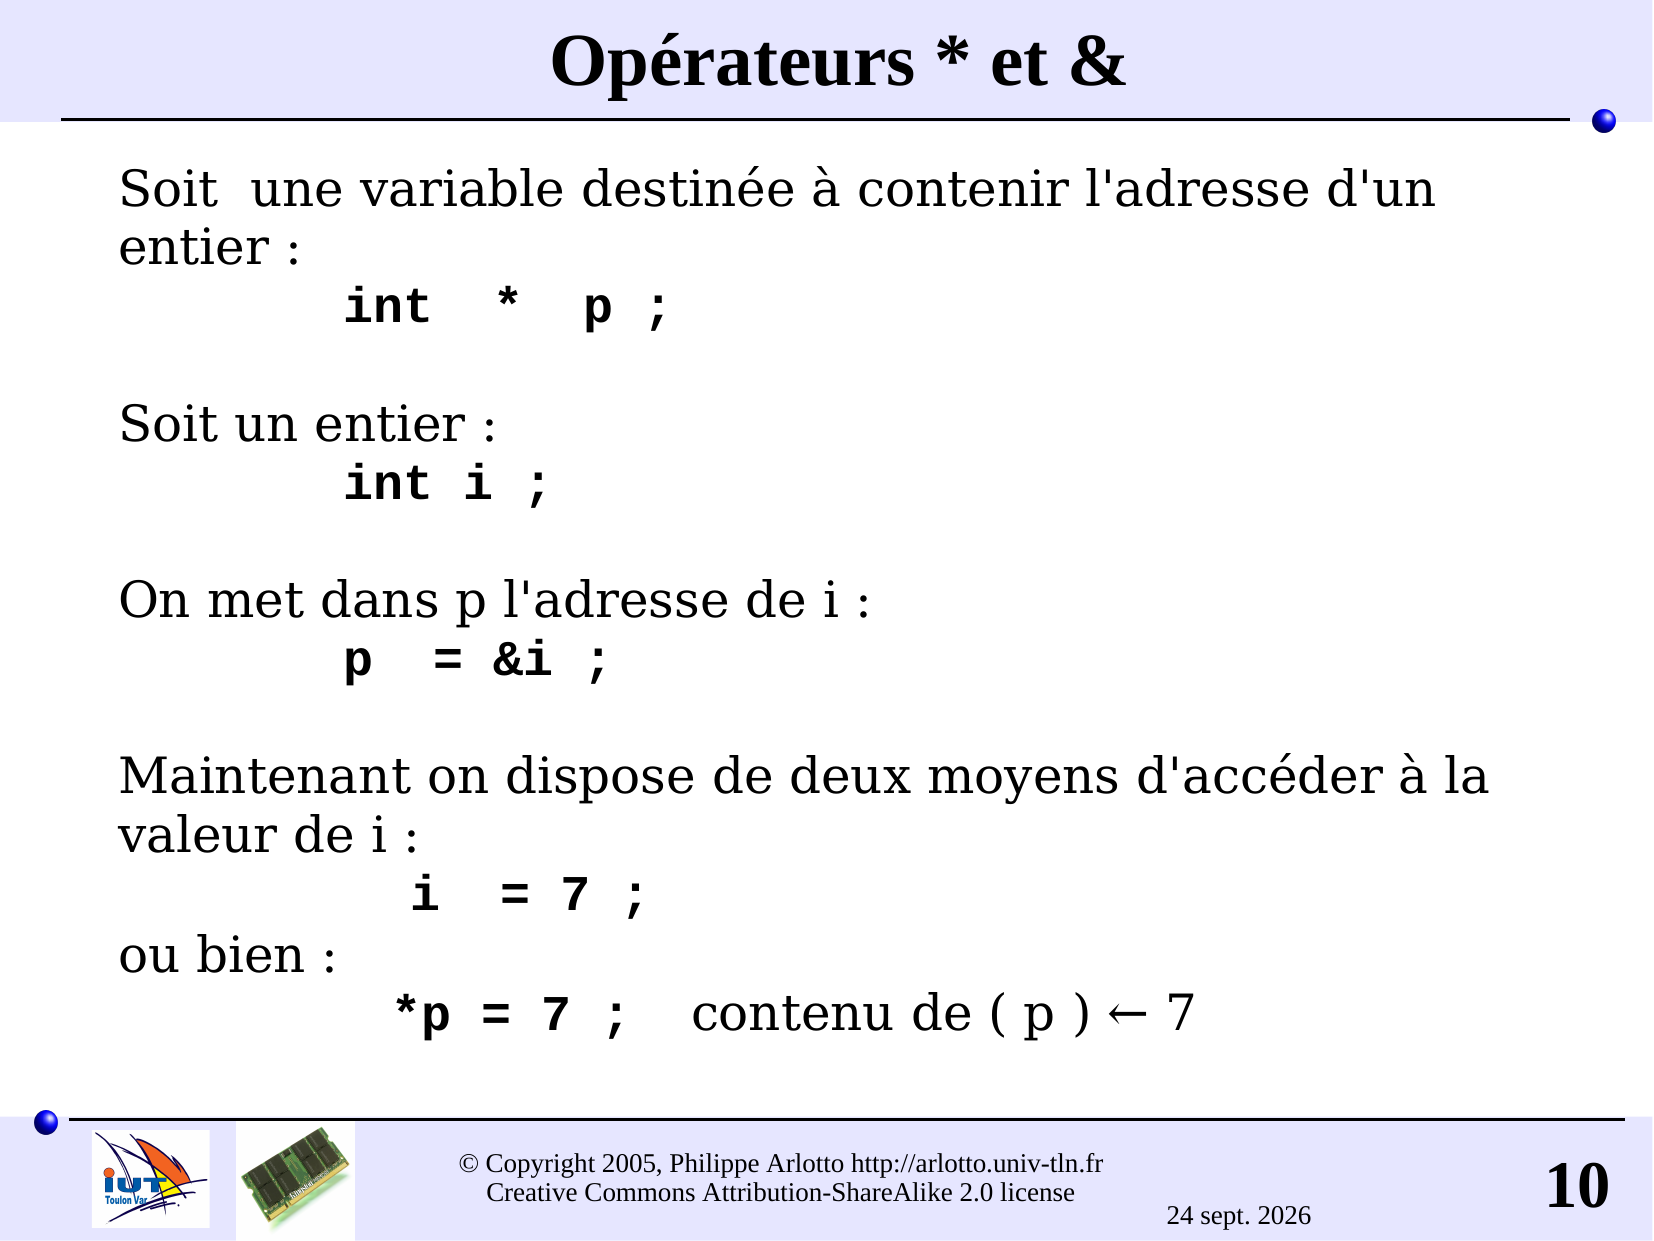

# Opérateurs * et &
Soit une variable destinée à contenir l'adresse d'un entier :
 	int * p ;
Soit un entier :
			int i ;
On met dans p l'adresse de i :
			p = &i ;
Maintenant on dispose de deux moyens d'accéder à la valeur de i :
		 i = 7 ;
ou bien :
			 *p = 7 ; contenu de ( p ) ← 7